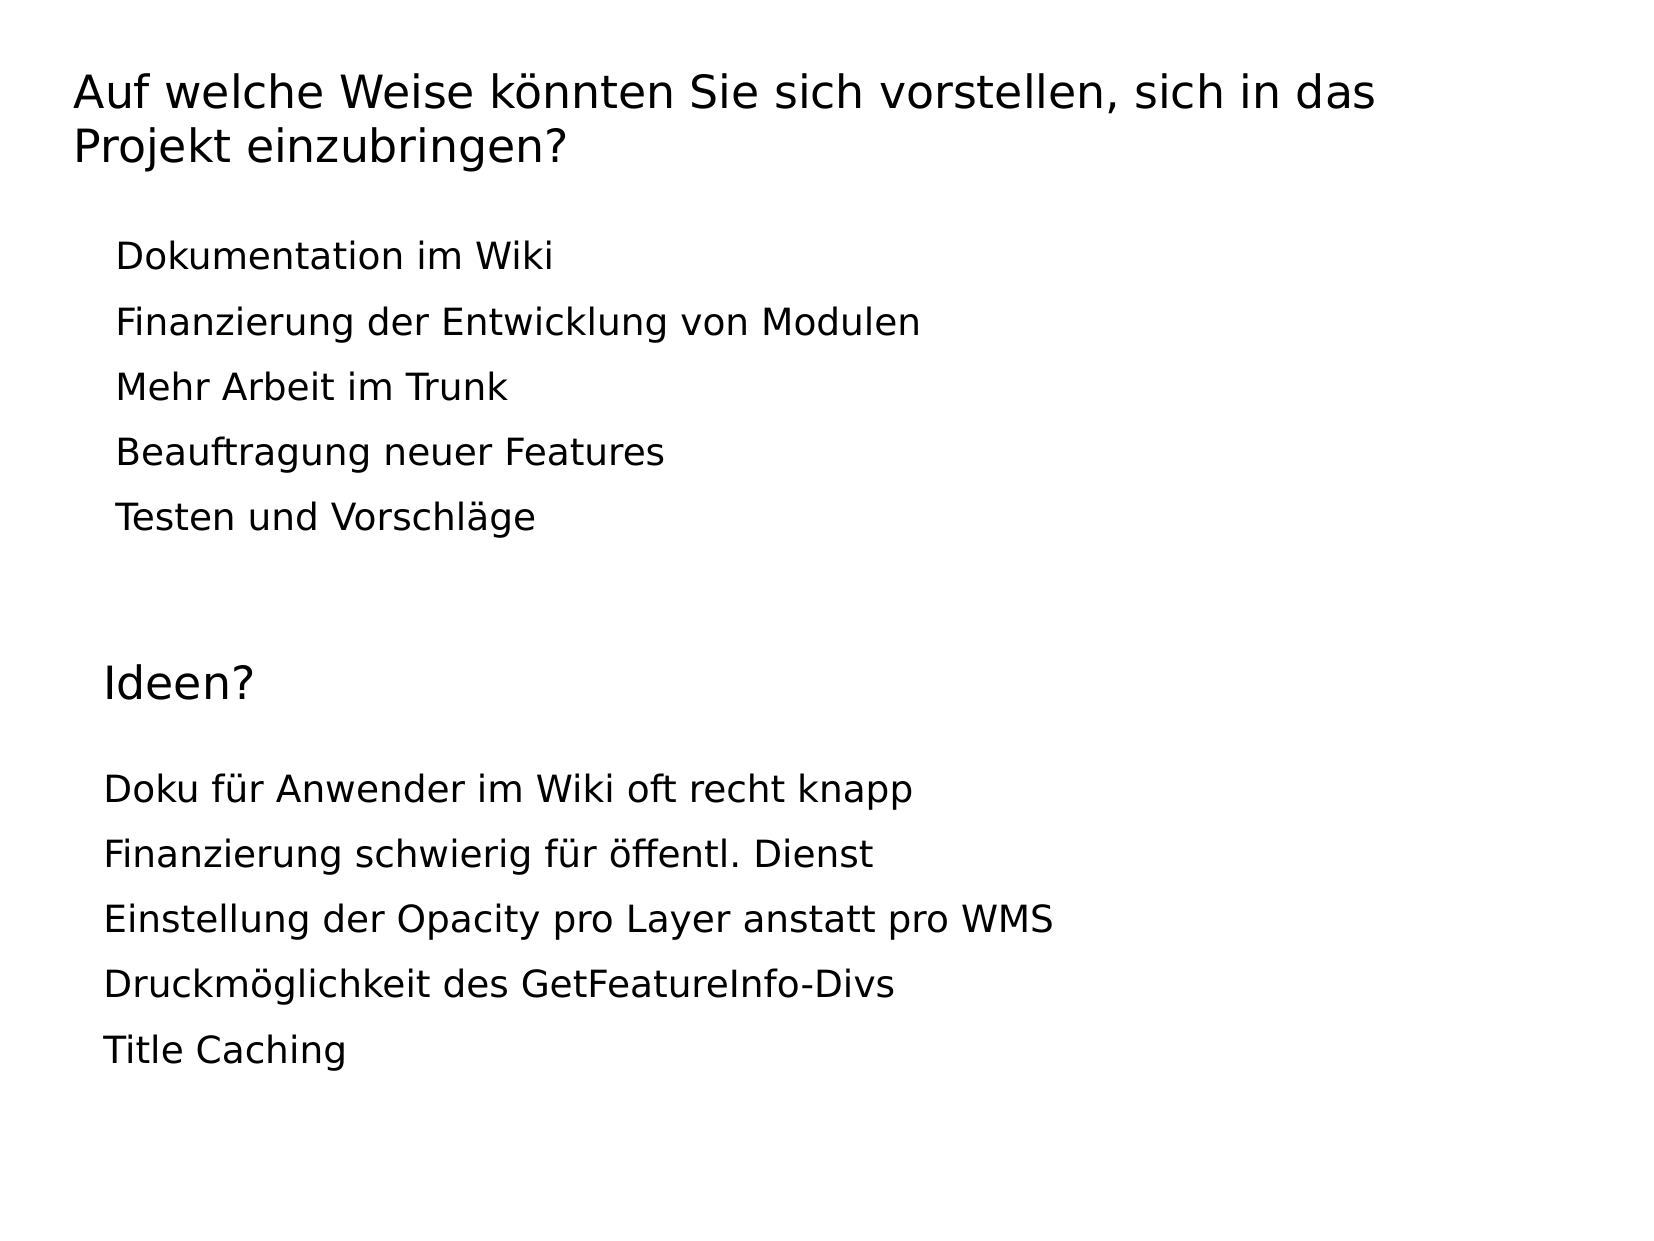

Auf welche Weise könnten Sie sich vorstellen, sich in das Projekt einzubringen?
 Dokumentation im Wiki
 Finanzierung der Entwicklung von Modulen
 Mehr Arbeit im Trunk
 Beauftragung neuer Features
 Testen und Vorschläge
Ideen?
Doku für Anwender im Wiki oft recht knapp
Finanzierung schwierig für öffentl. Dienst
Einstellung der Opacity pro Layer anstatt pro WMS
Druckmöglichkeit des GetFeatureInfo-Divs
Title Caching